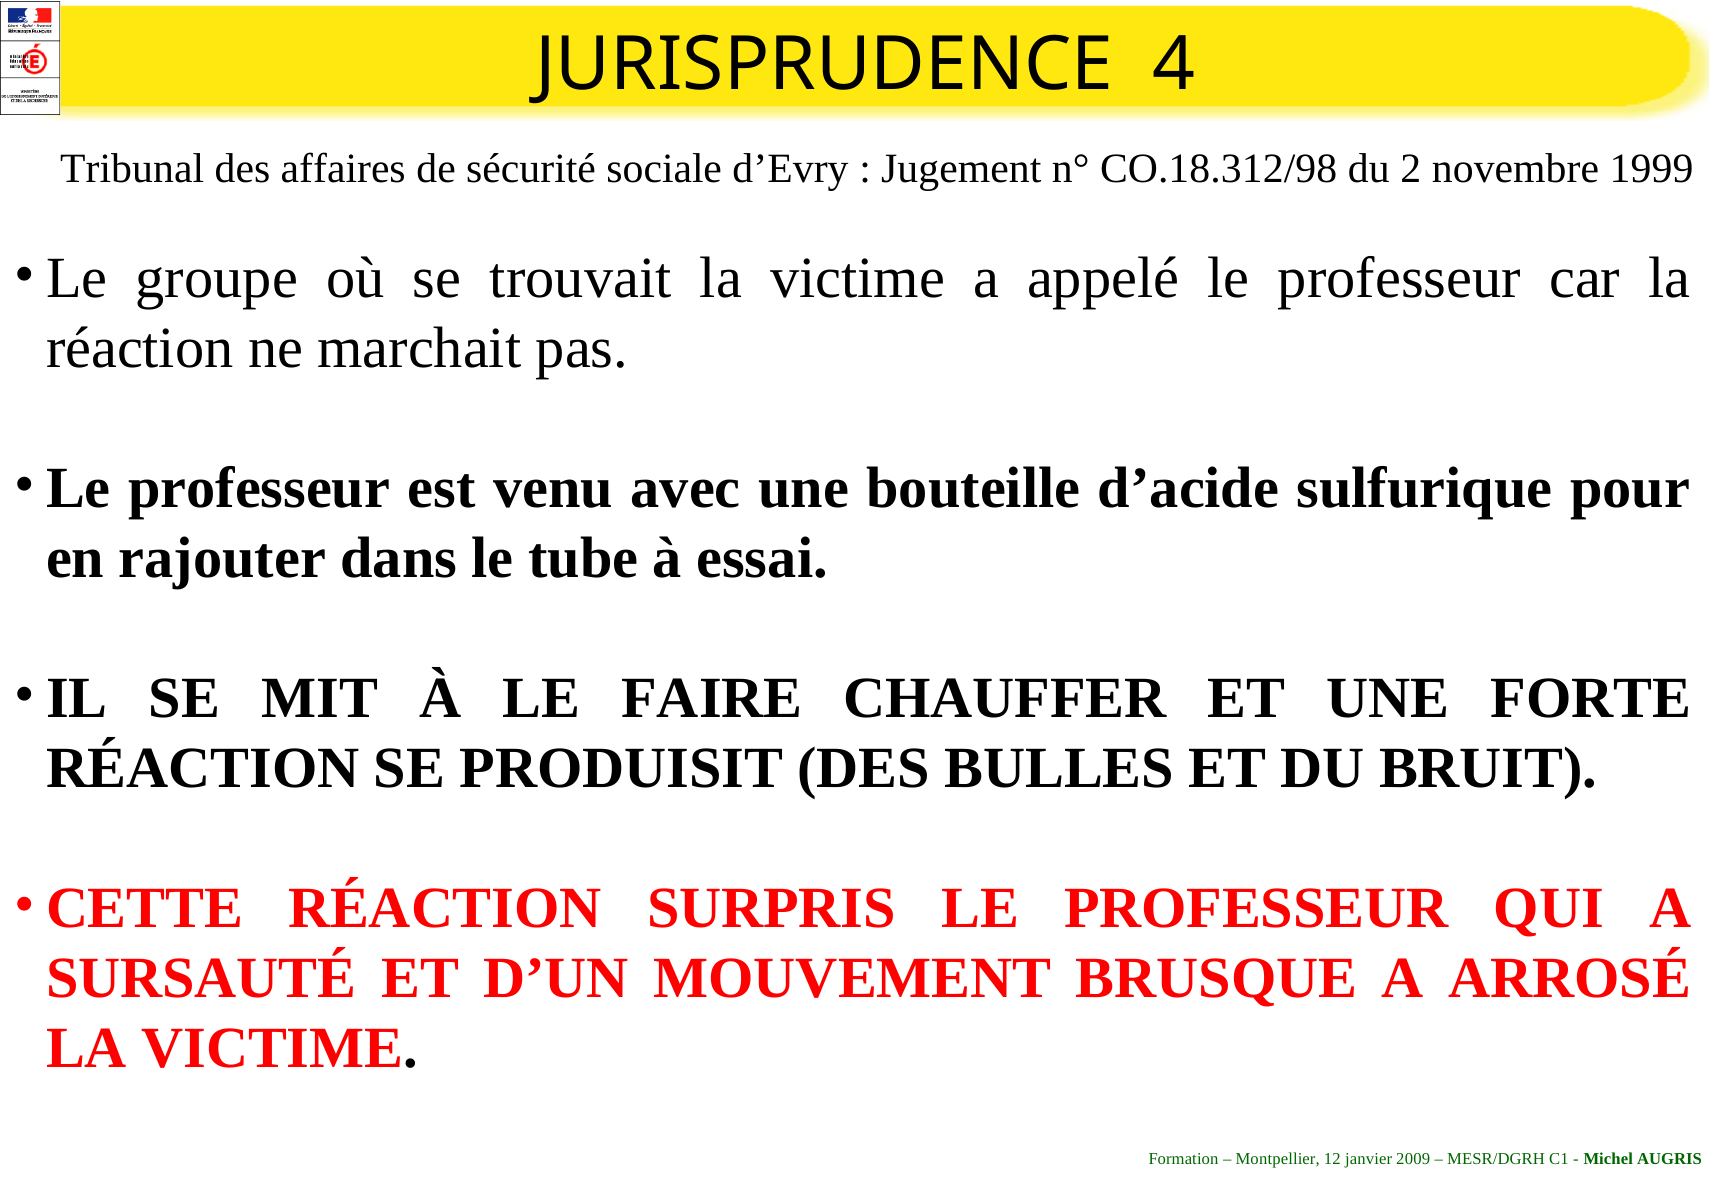

JURISPRUDENCE 4
Tribunal des affaires de sécurité sociale d’Evry : Jugement n° CO.18.312/98 du 2 novembre 1999
Le groupe où se trouvait la victime a appelé le professeur car la réaction ne marchait pas.
Le professeur est venu avec une bouteille d’acide sulfurique pour en rajouter dans le tube à essai.
IL SE MIT À LE FAIRE CHAUFFER ET UNE FORTE RÉACTION SE PRODUISIT (DES BULLES ET DU BRUIT).
CETTE RÉACTION SURPRIS LE PROFESSEUR QUI A SURSAUTÉ ET D’UN MOUVEMENT BRUSQUE A ARROSÉ LA VICTIME.